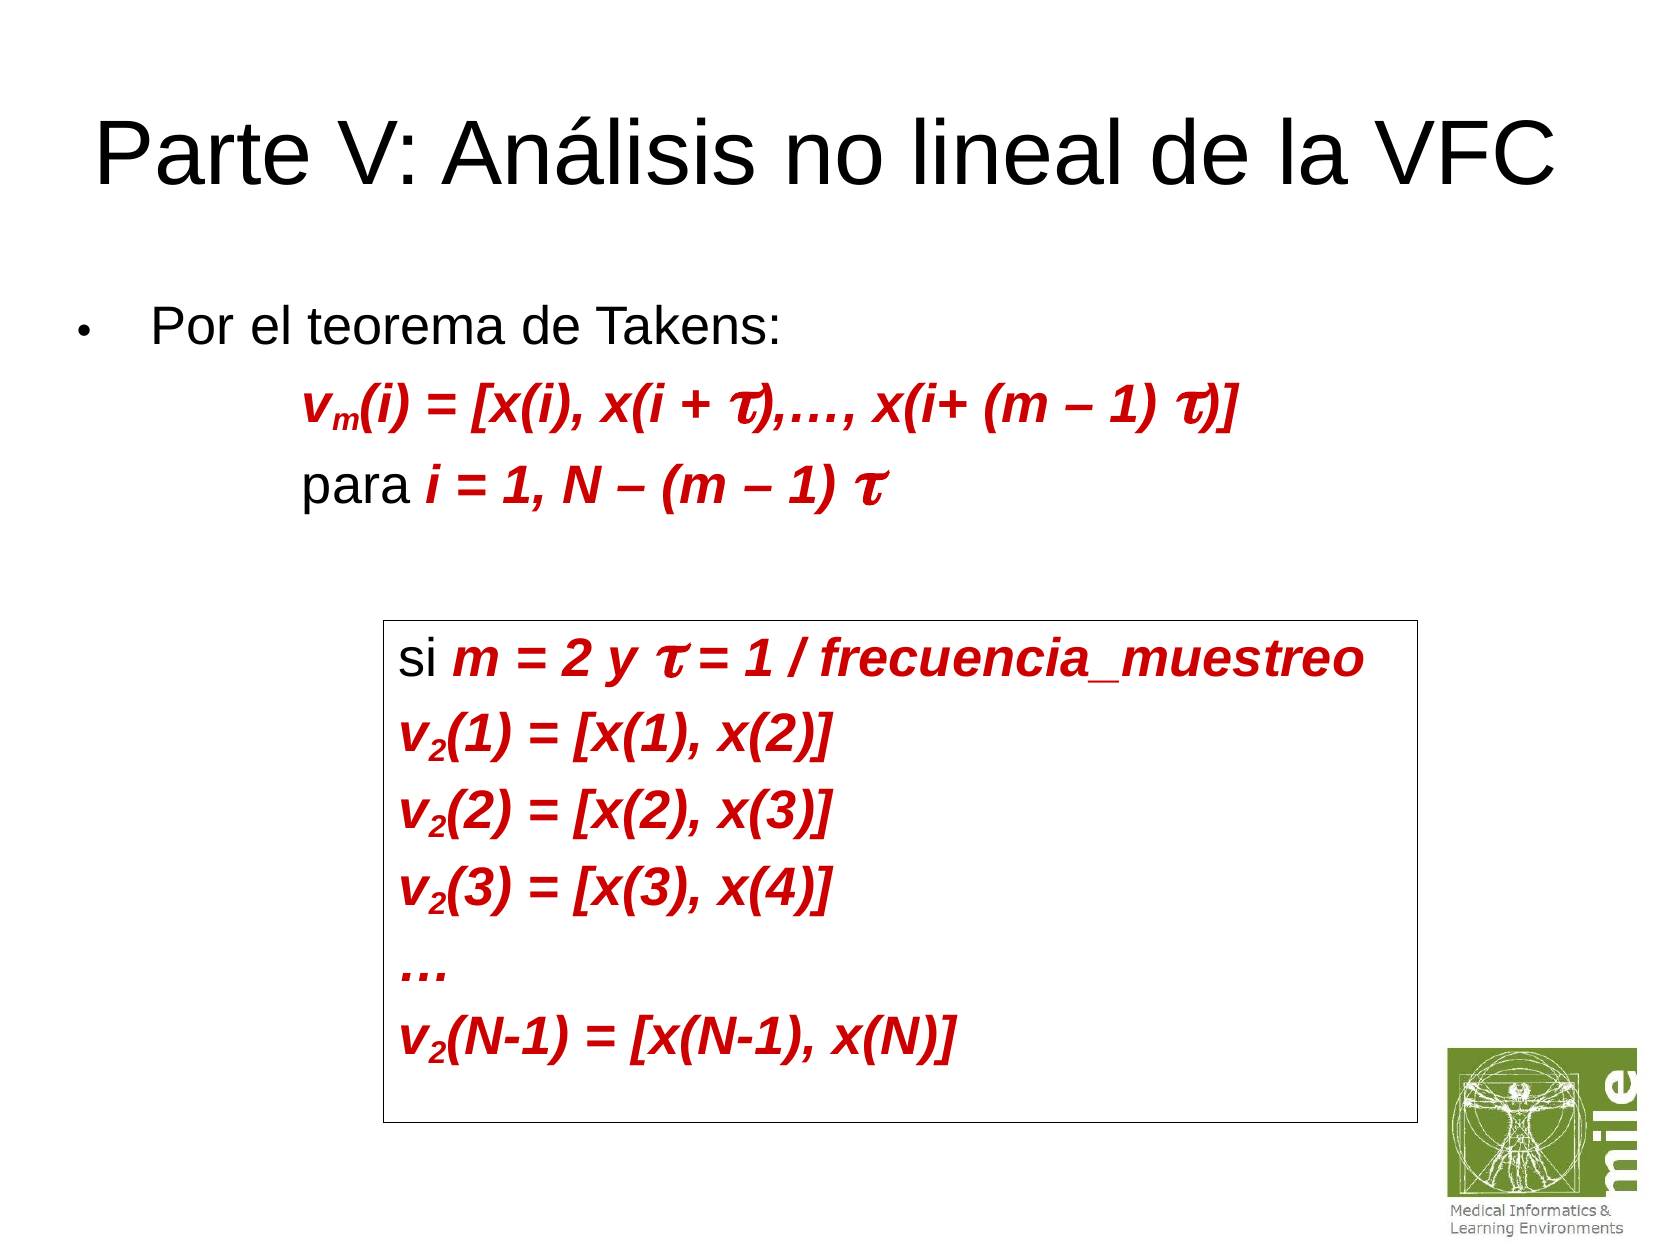

# Parte V: Análisis no lineal de la VFC
•	Por el teorema de Takens:
vm(i) = [x(i), x(i + ),…, x(i+ (m – 1) )]
para i = 1, N – (m – 1) 
si m = 2 y  = 1 / frecuencia_muestreo
v2(1) = [x(1), x(2)]
v2(2) = [x(2), x(3)]
v2(3) = [x(3), x(4)]
…
v2(N-1) = [x(N-1), x(N)]